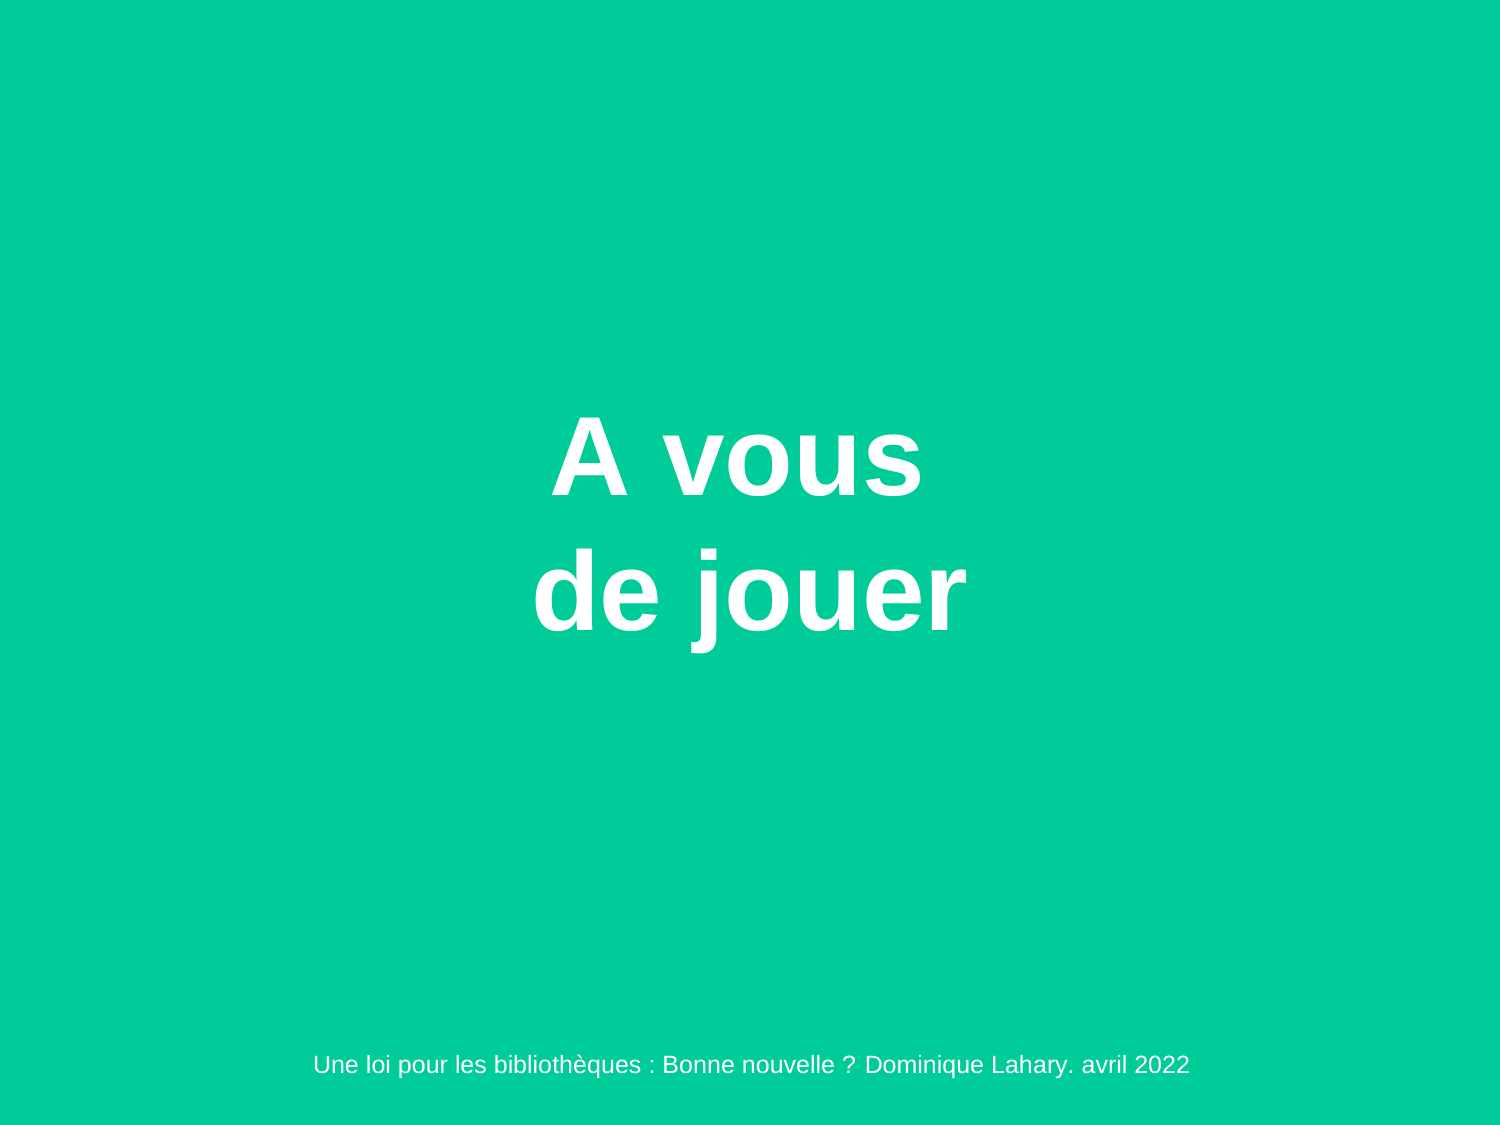

# A vous de jouer
Une loi pour les bibliothèques : Bonne nouvelle ? Dominique Lahary. avril 2022